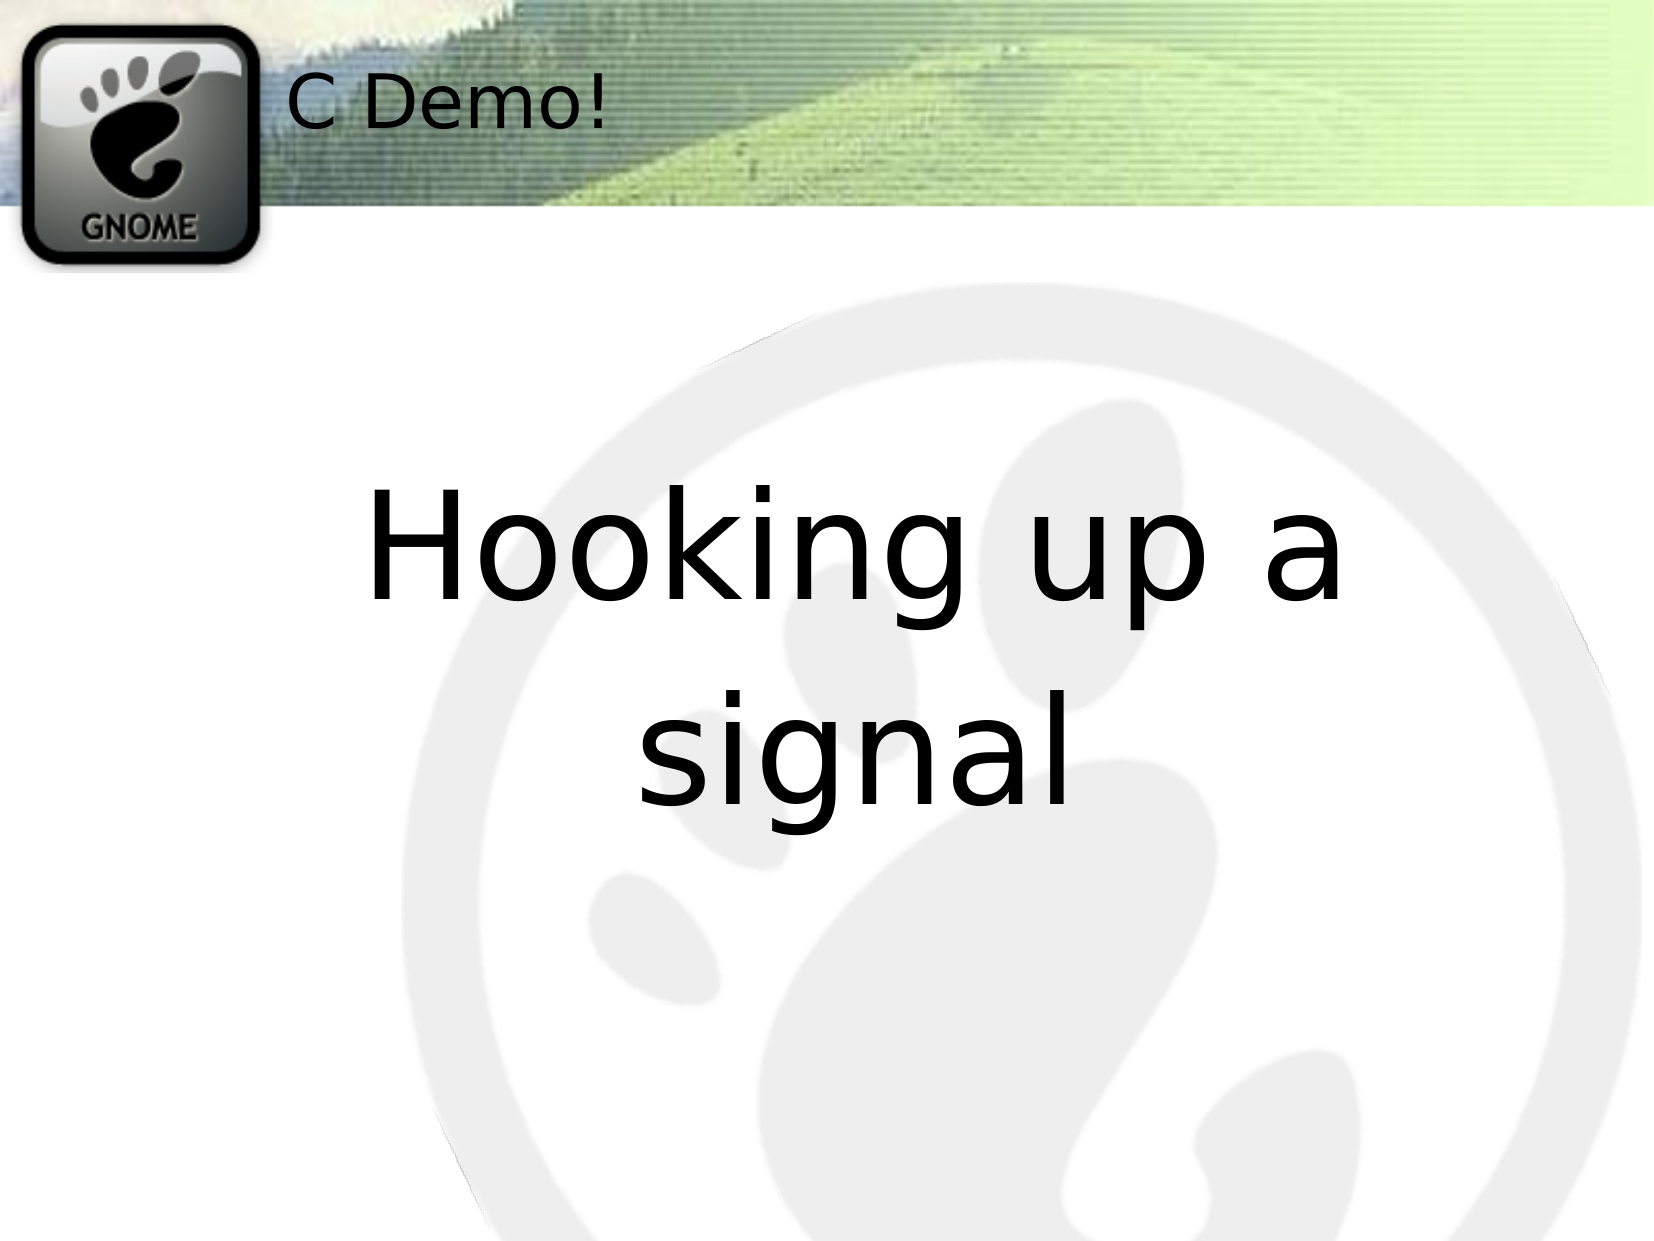

# C Demo!
Hooking up a
signal